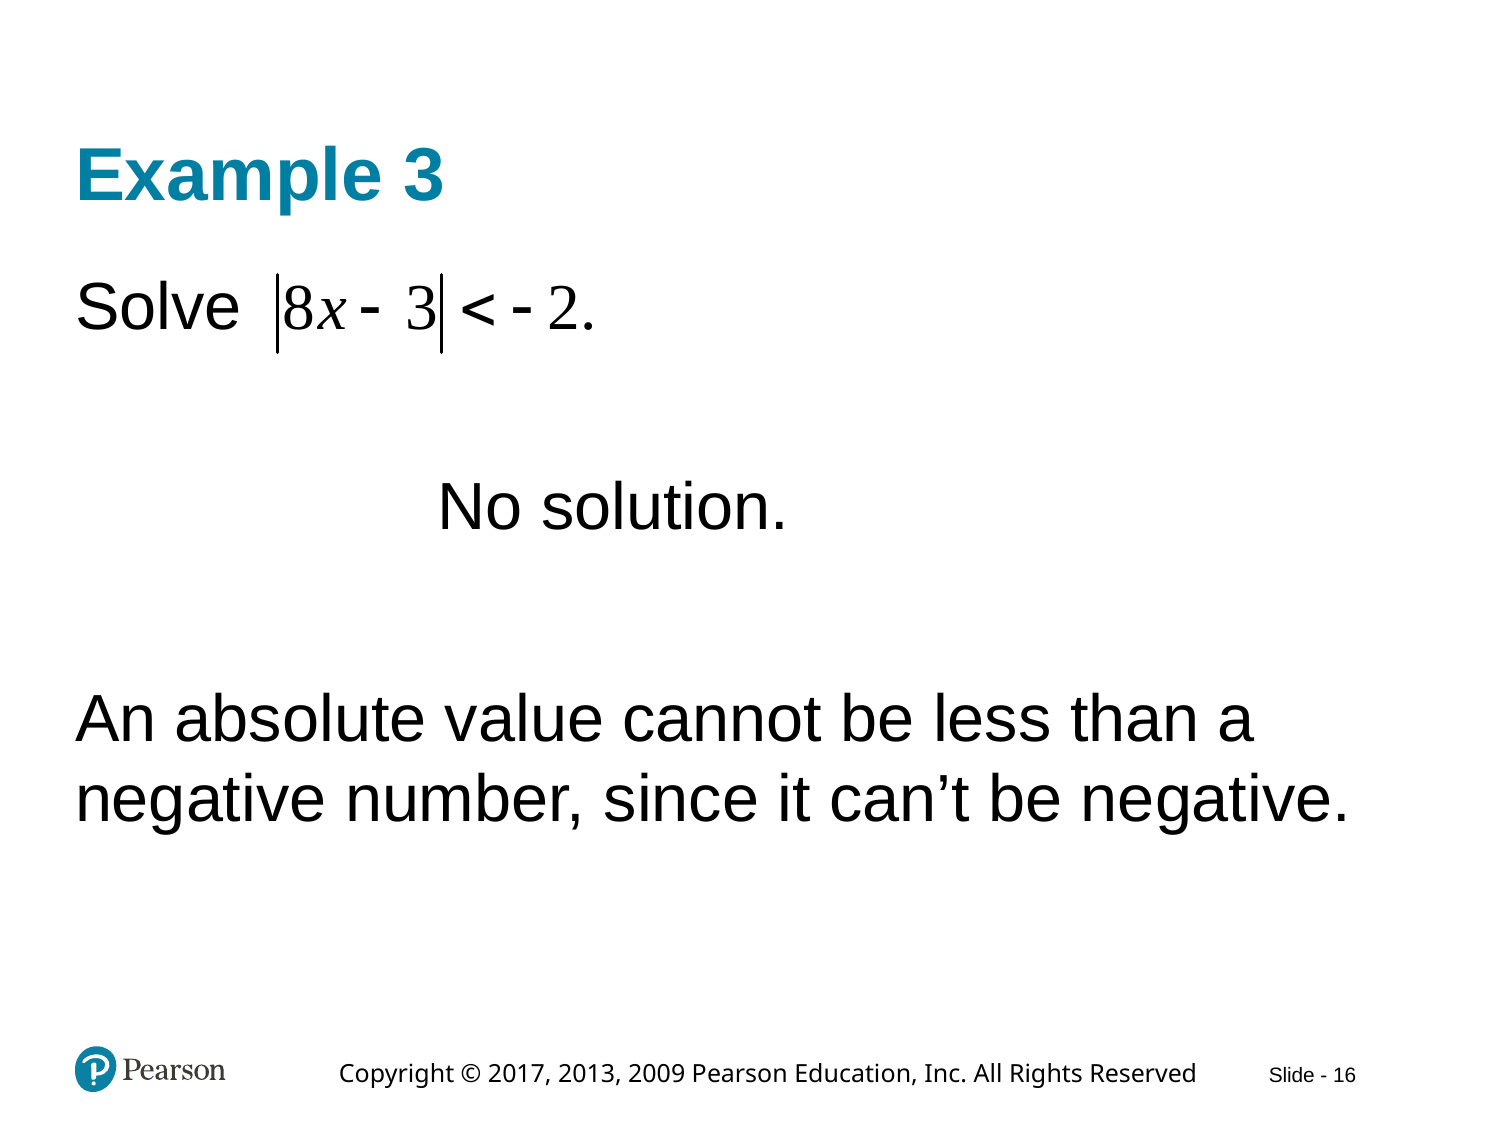

# Example 3
Solve
No solution.
An absolute value cannot be less than a negative number, since it can’t be negative.